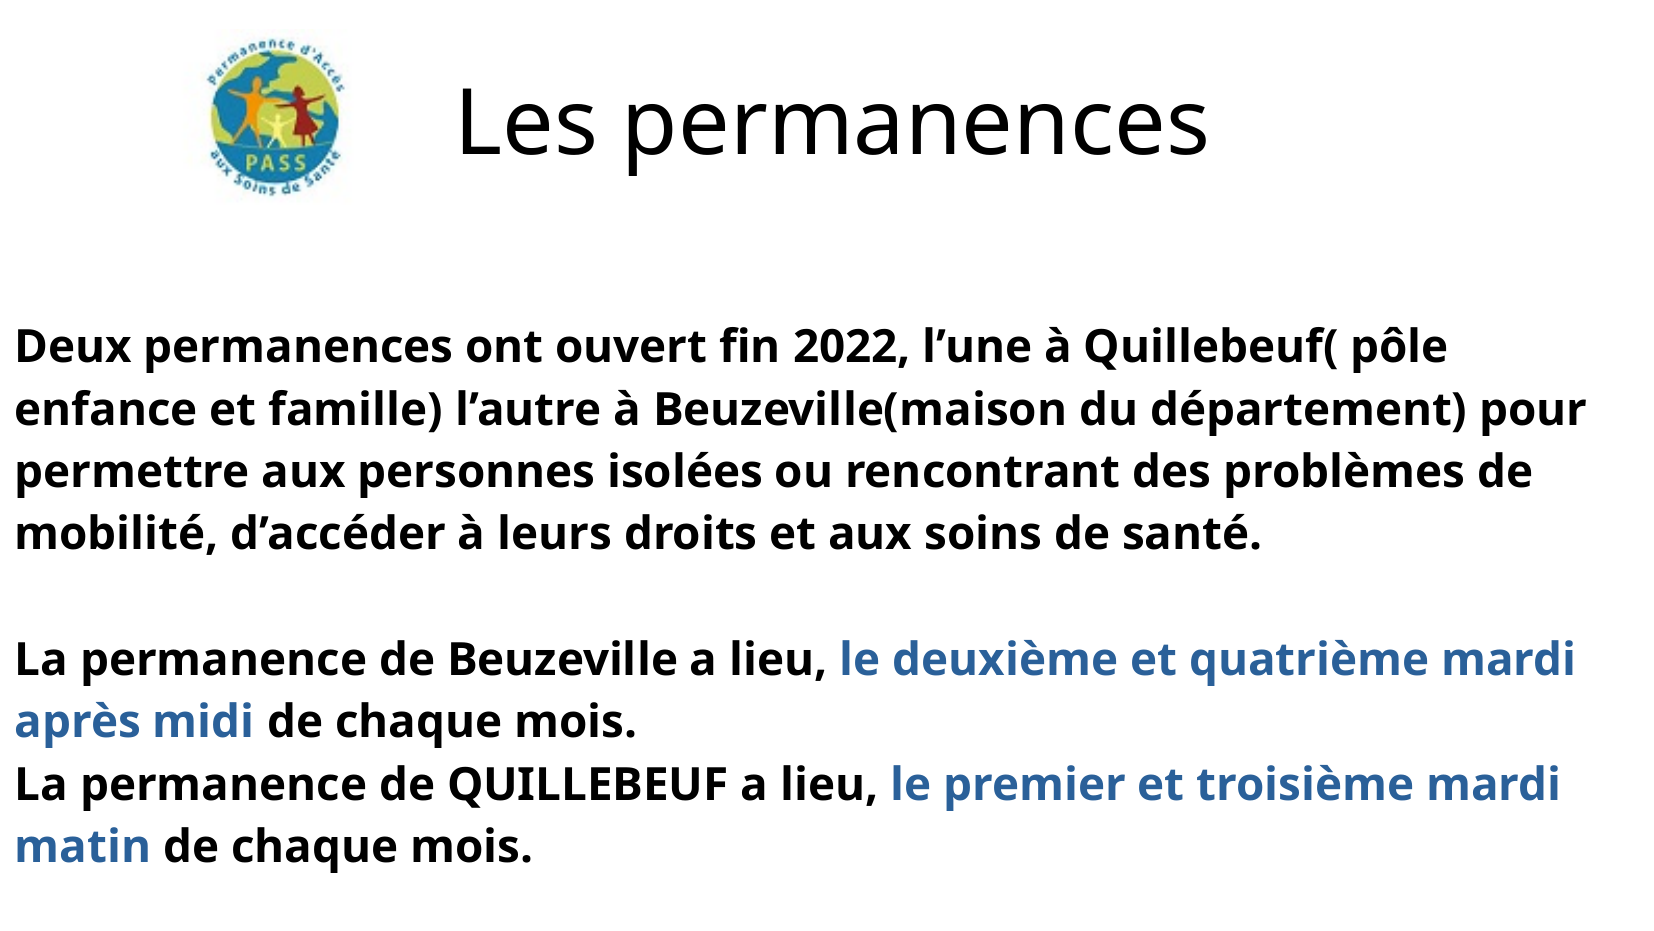

# Les permanences
Deux permanences ont ouvert fin 2022, l’une à Quillebeuf( pôle enfance et famille) l’autre à Beuzeville(maison du département) pour permettre aux personnes isolées ou rencontrant des problèmes de mobilité, d’accéder à leurs droits et aux soins de santé.
La permanence de Beuzeville a lieu, le deuxième et quatrième mardi après midi de chaque mois.
La permanence de QUILLEBEUF a lieu, le premier et troisième mardi matin de chaque mois.